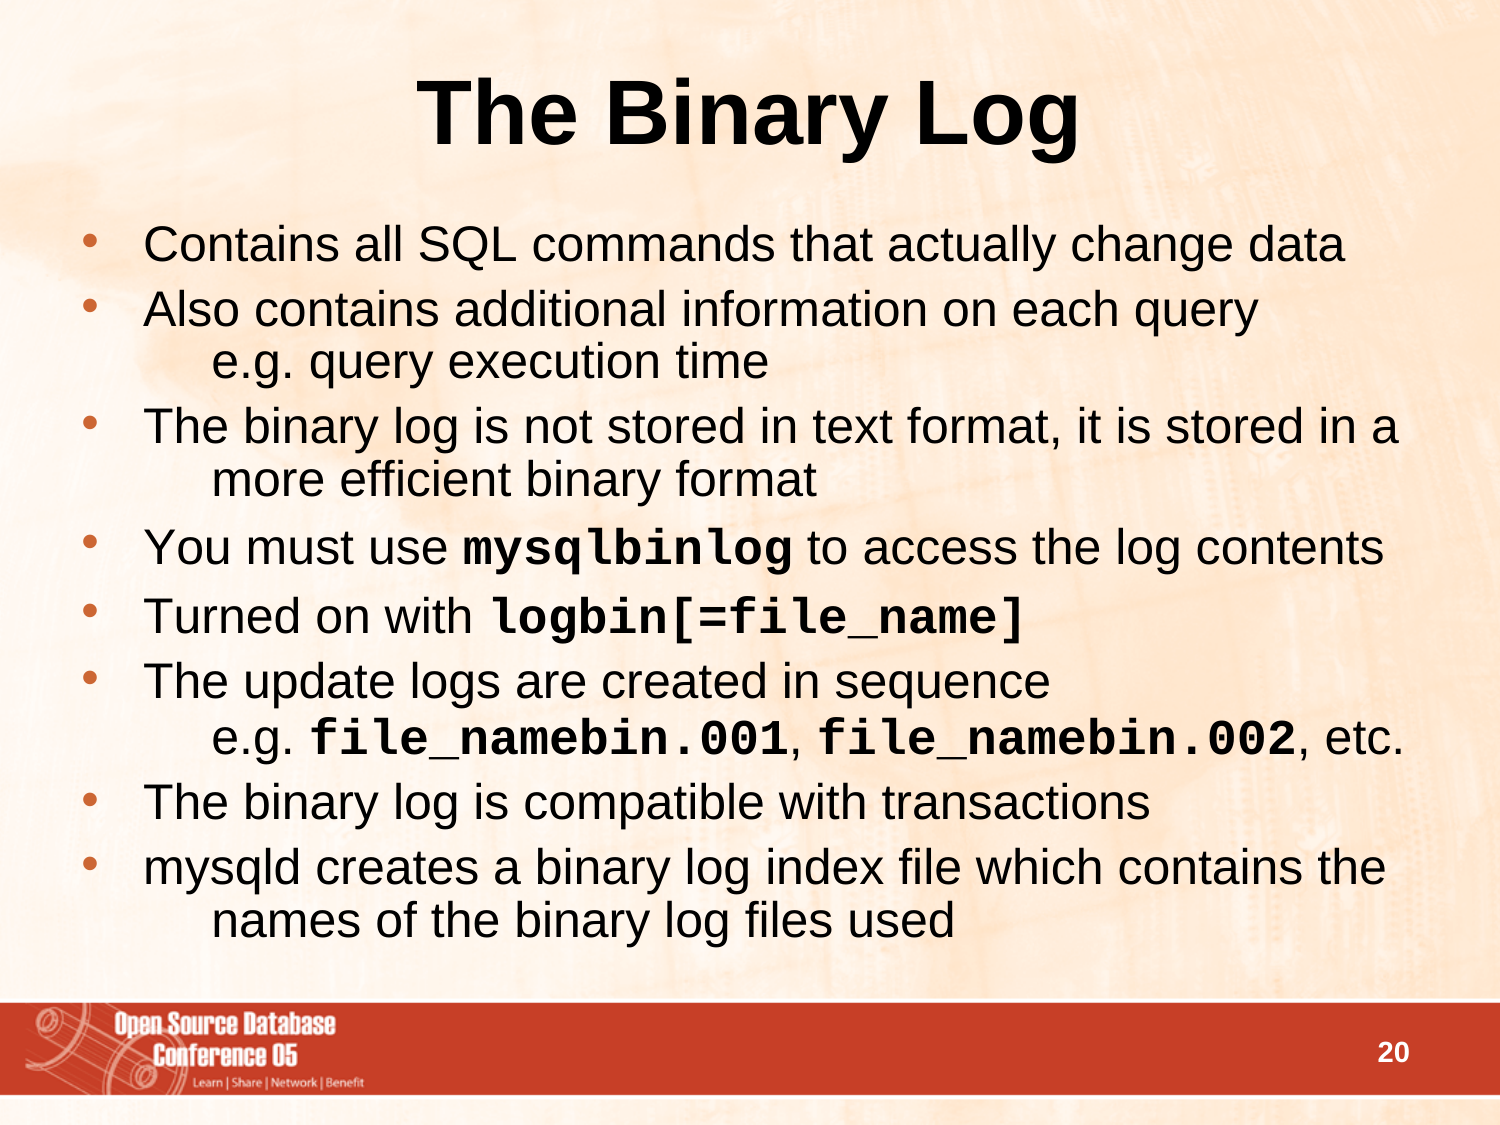

# The Binary Log
Contains all SQL commands that actually change data
Also contains additional information on each query
e.g. query execution time
The binary log is not stored in text format, it is stored in a more efficient binary format
You must use mysqlbinlog to access the log contents
Turned on with ­­log­bin[=file_name]
The update logs are created in sequence
e.g. file_name­bin.001, file_name­bin.002, etc.
The binary log is compatible with transactions
mysqld creates a binary log index file which contains the names of the binary log files used
20